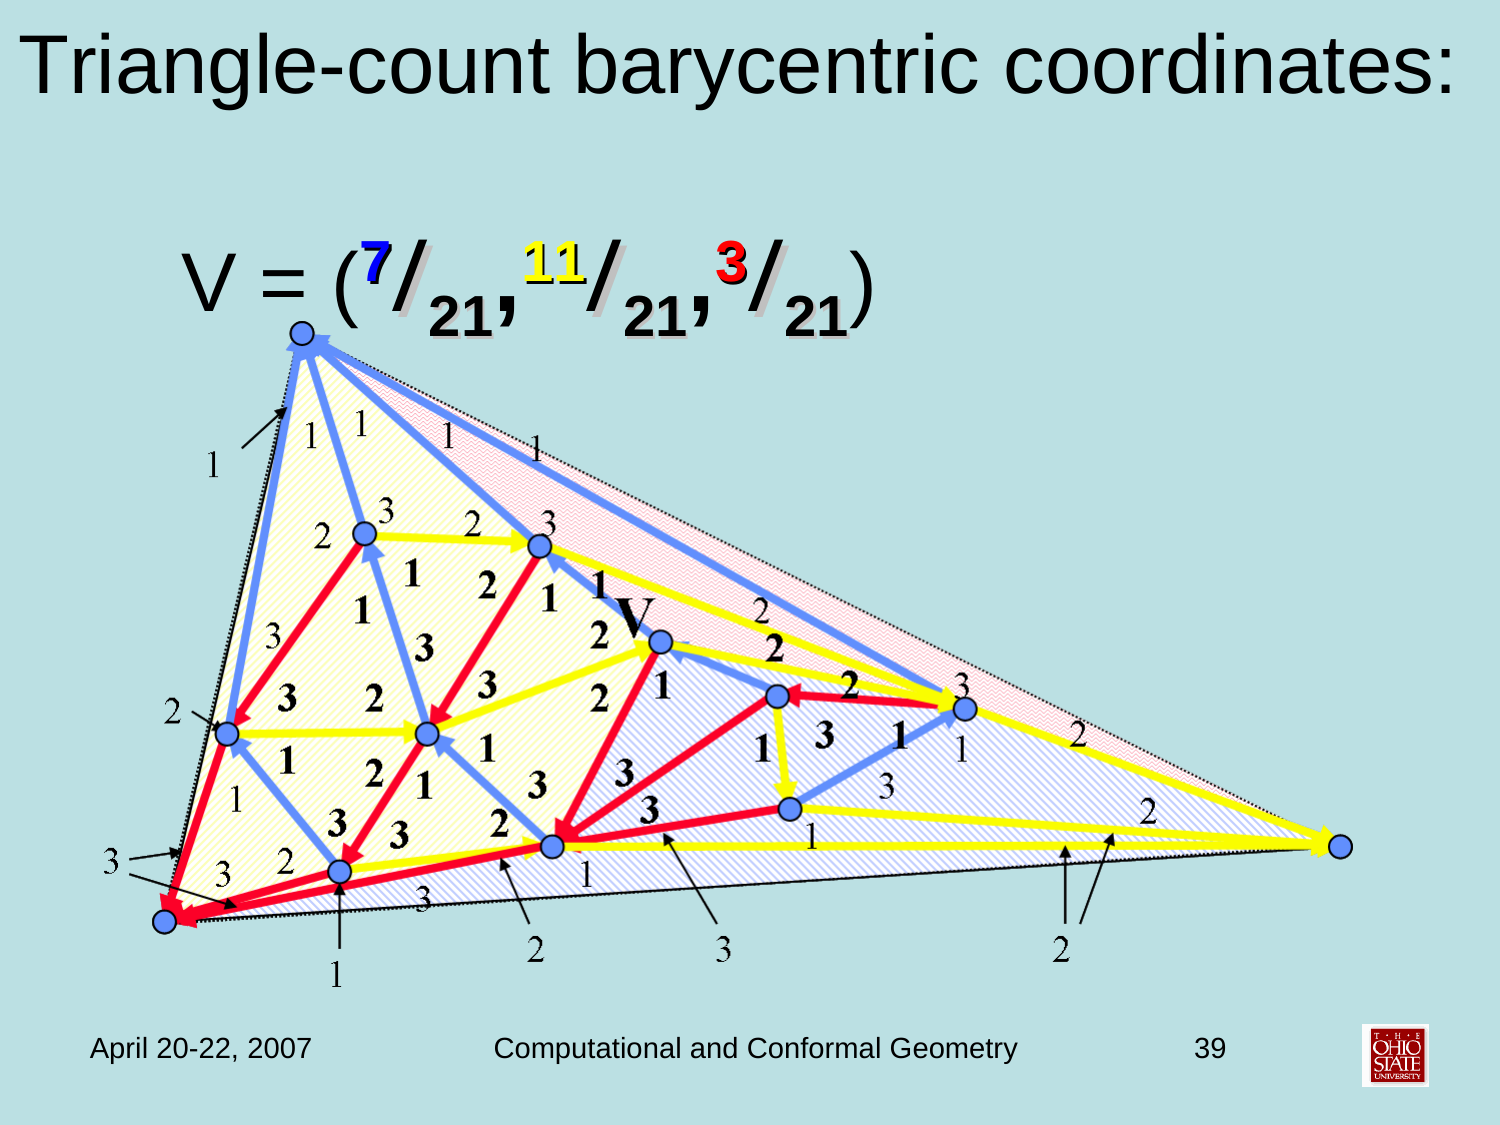

# Triangle-count barycentric coordinates: V = (7/21,11/21,3/21)
April 20-22, 2007
Computational and Conformal Geometry
39